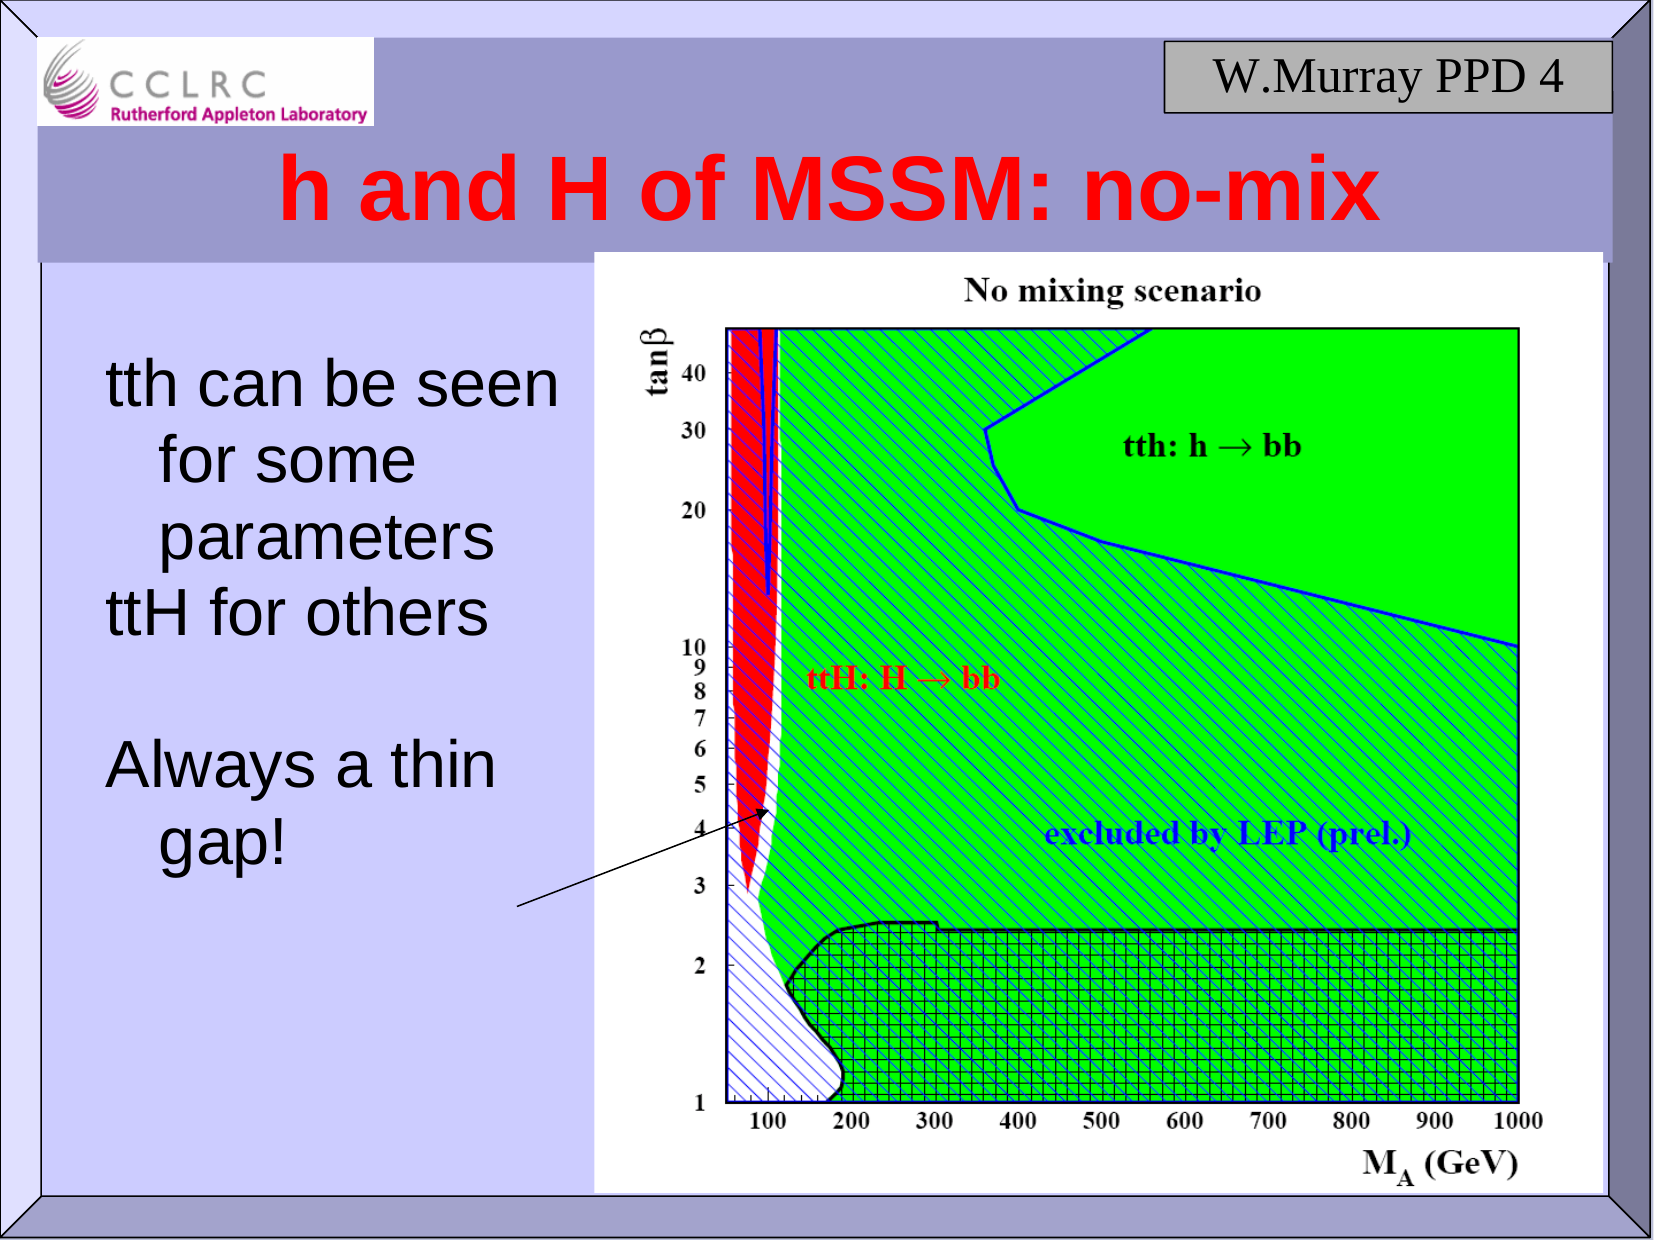

# h and H of MSSM: no-mix
tth can be seen for some parameters
ttH for others
Always a thin gap!